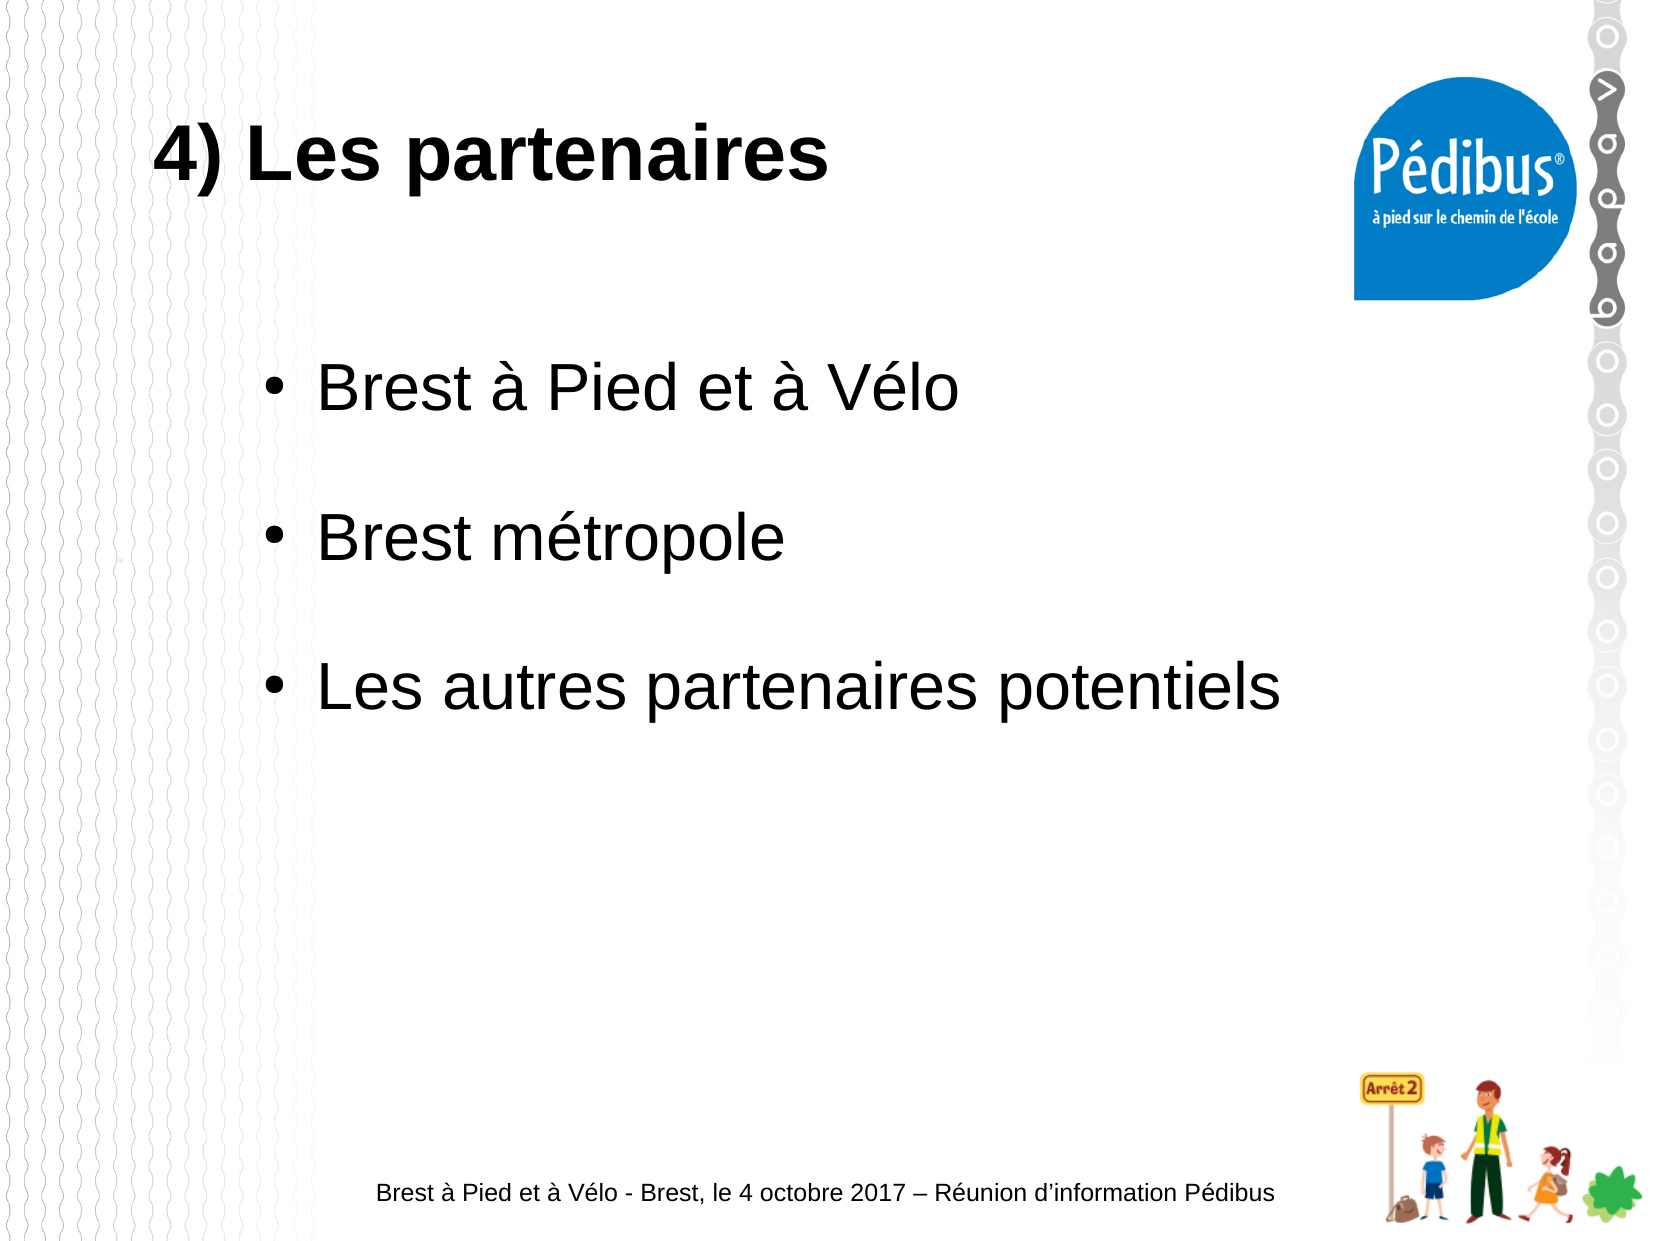

# 4) Les partenaires
 Brest à Pied et à Vélo
 Brest métropole
 Les autres partenaires potentiels
Brest à Pied et à Vélo - Brest, le 4 octobre 2017 – Réunion d’information Pédibus